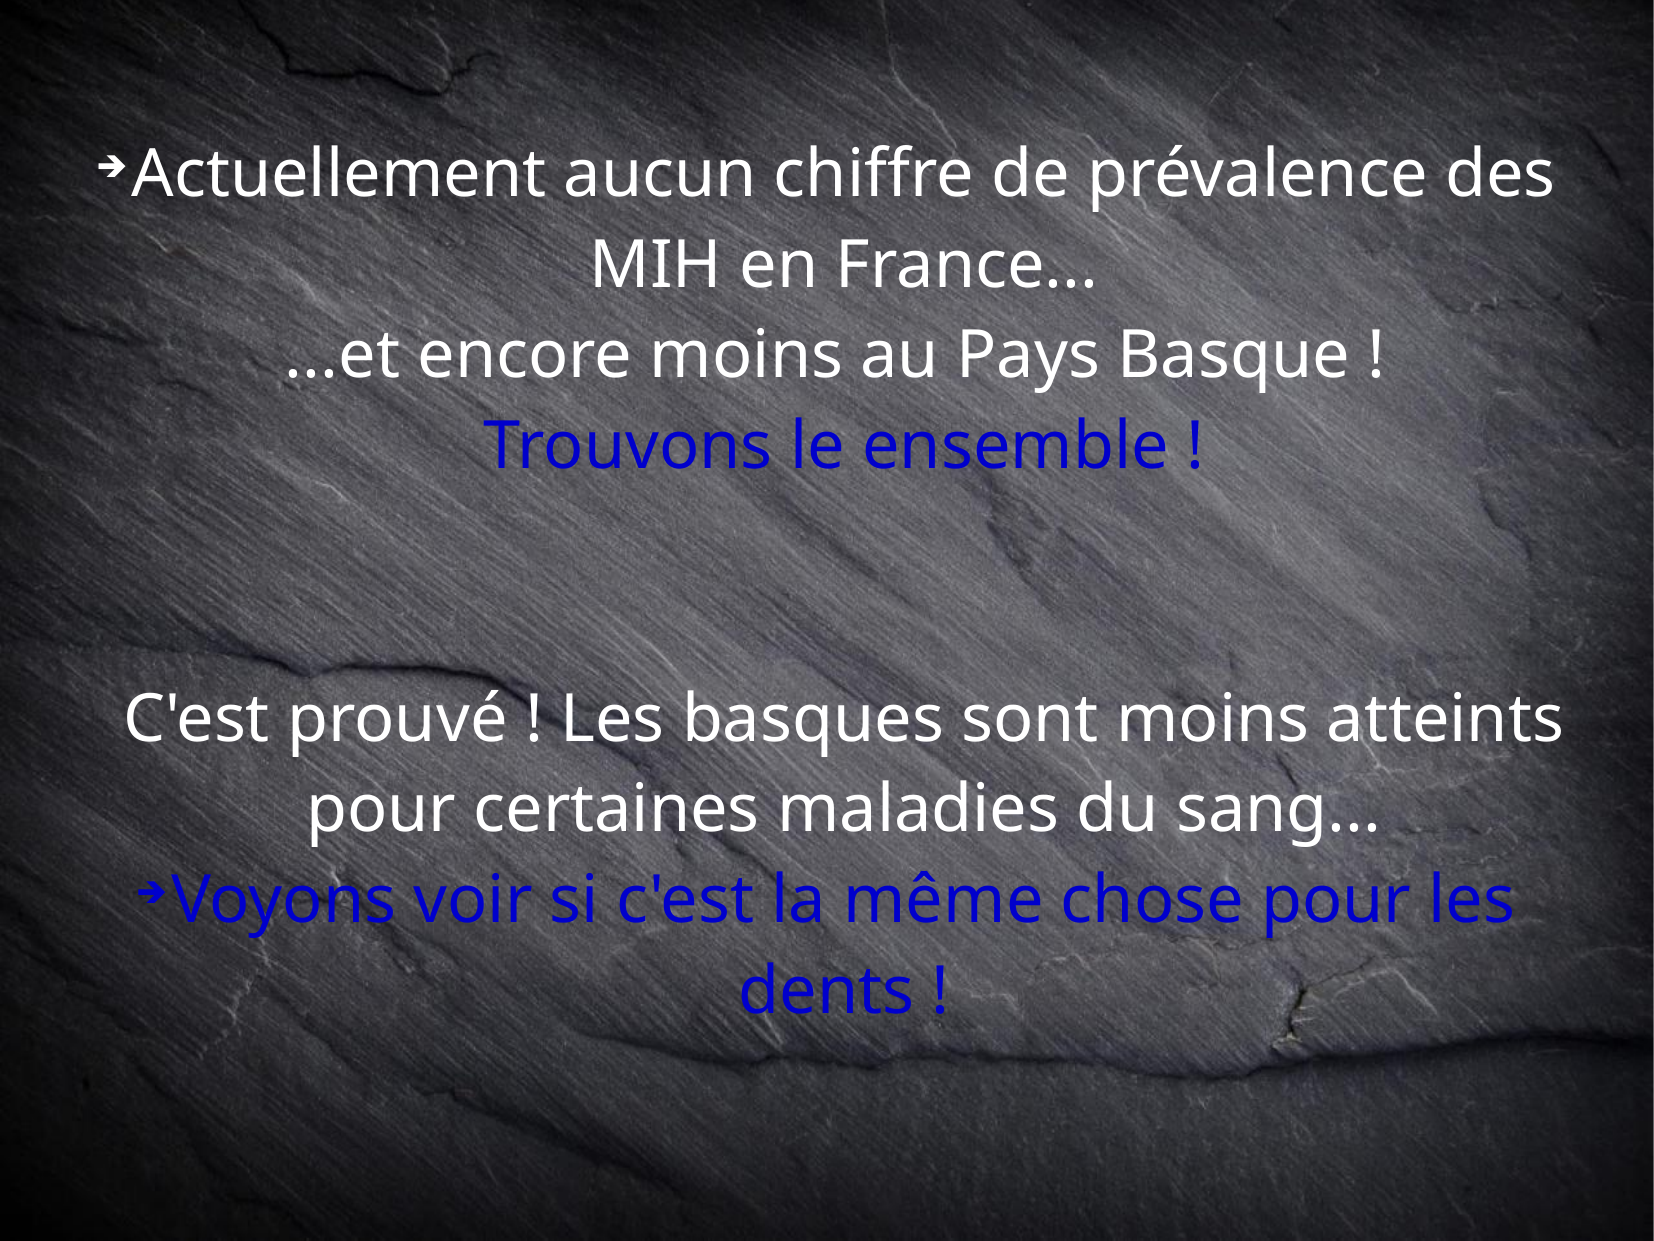

# Actuellement aucun chiffre de prévalence des MIH en France...
...et encore moins au Pays Basque !
Trouvons le ensemble !
C'est prouvé ! Les basques sont moins atteints pour certaines maladies du sang...
Voyons voir si c'est la même chose pour les dents !